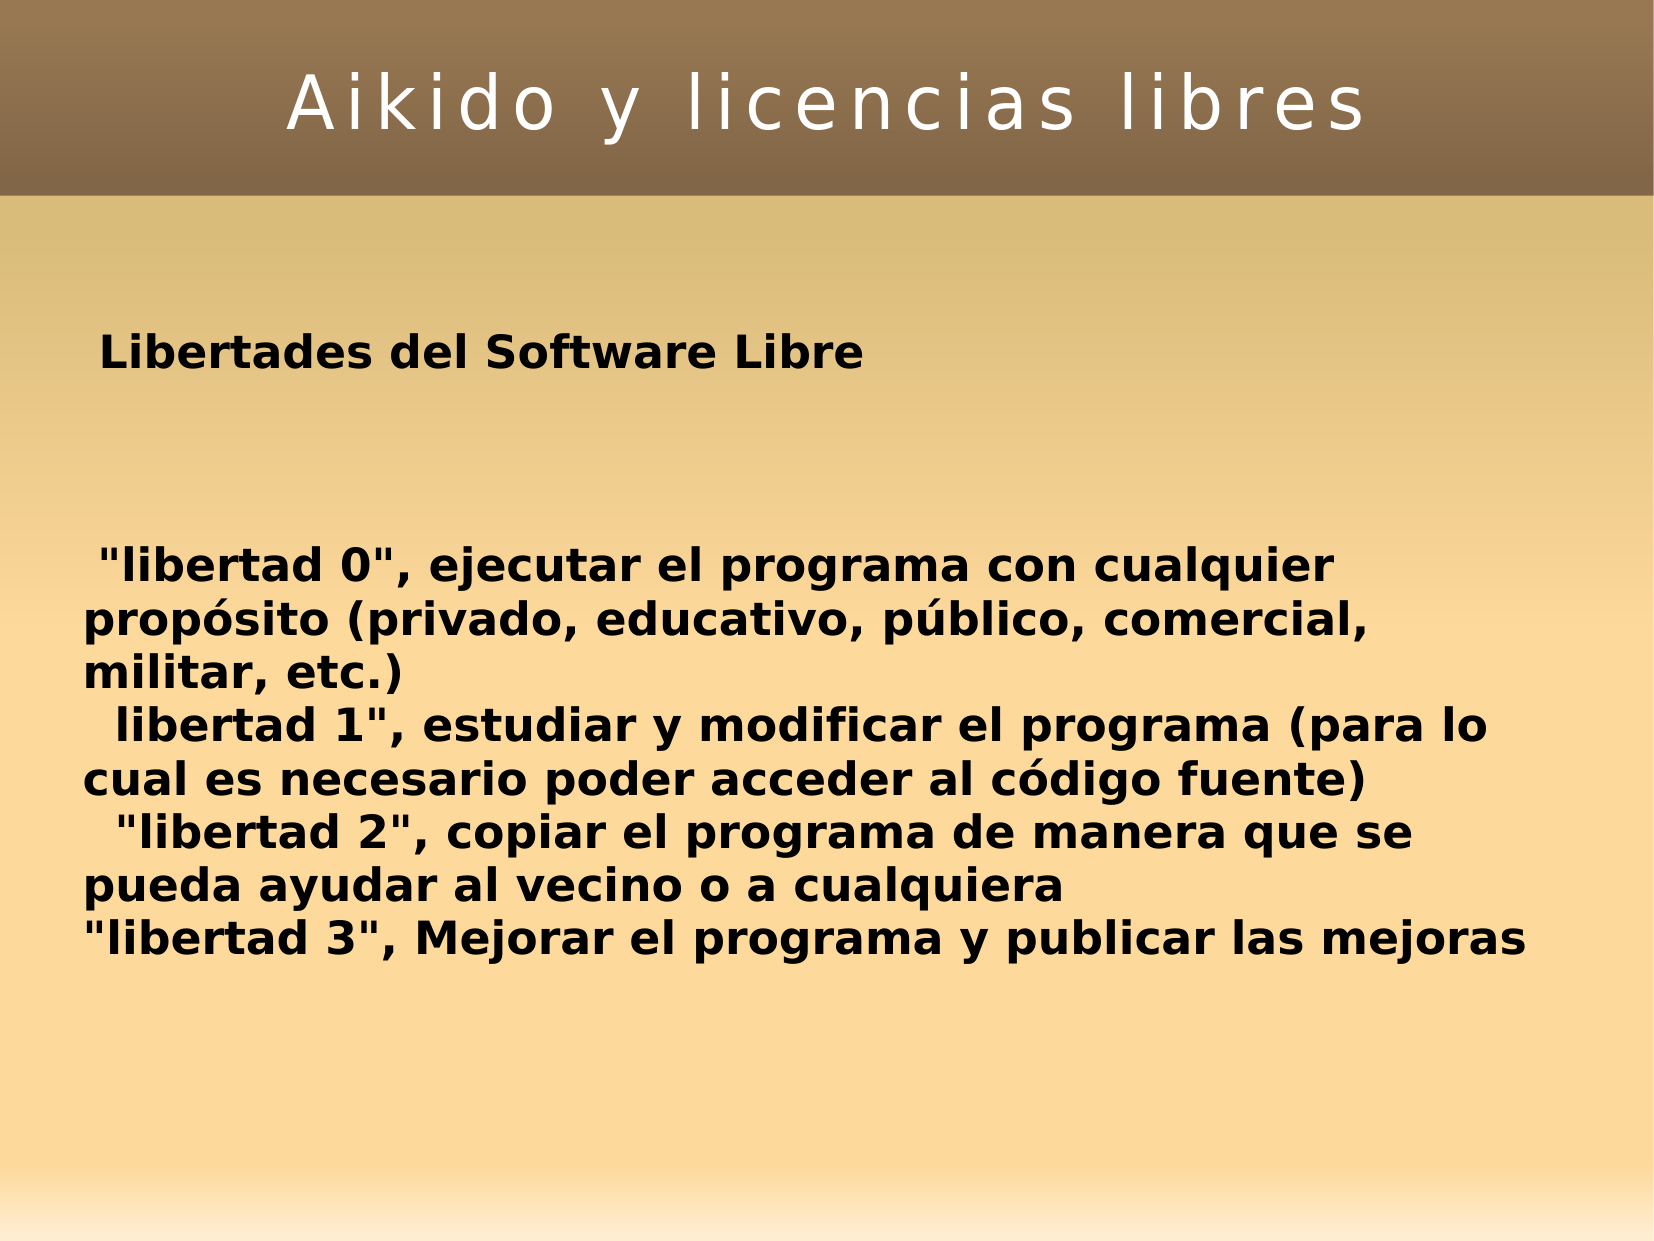

# Aikido y licencias libres
 Libertades del Software Libre
 "libertad 0", ejecutar el programa con cualquier propósito (privado, educativo, público, comercial, militar, etc.)
 libertad 1", estudiar y modificar el programa (para lo cual es necesario poder acceder al código fuente)
 "libertad 2", copiar el programa de manera que se pueda ayudar al vecino o a cualquiera
"libertad 3", Mejorar el programa y publicar las mejoras